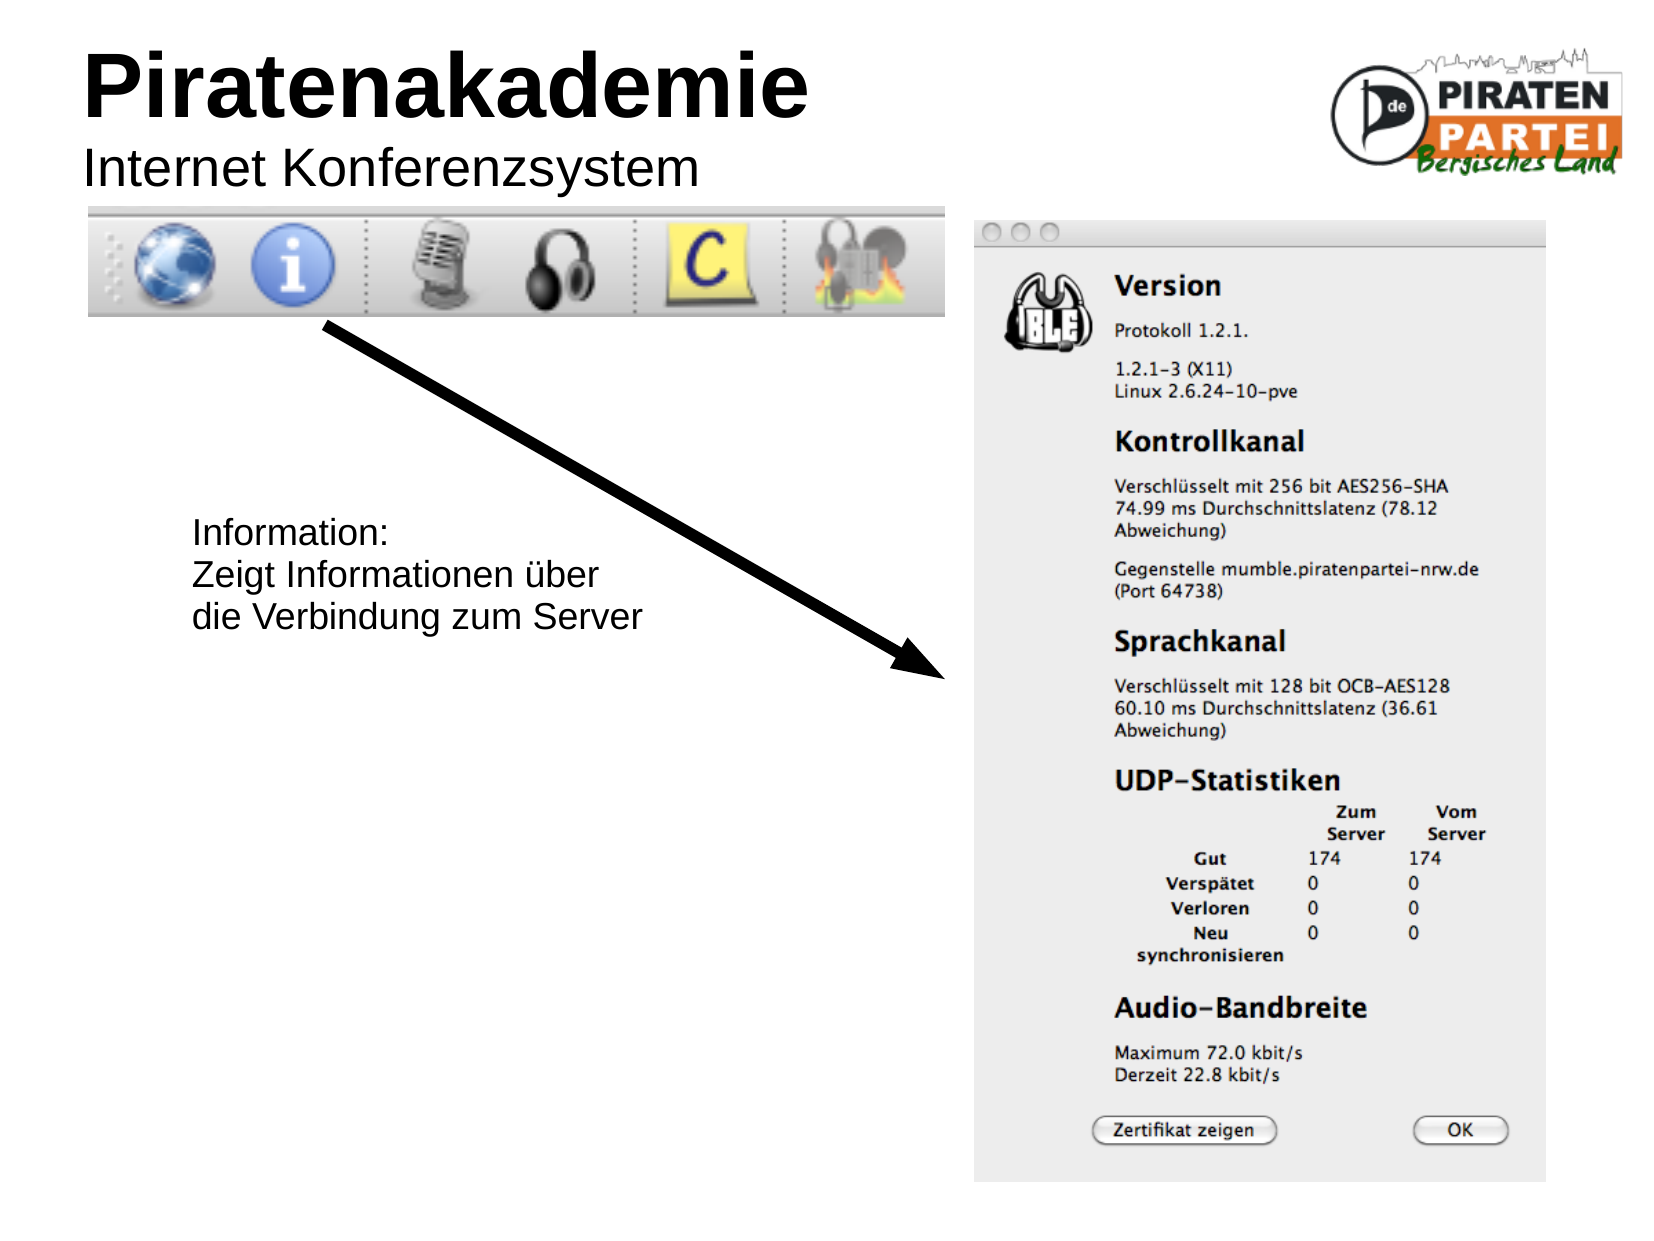

# Piratenakademie Internet Konferenzsystem
Information:
Zeigt Informationen über
die Verbindung zum Server